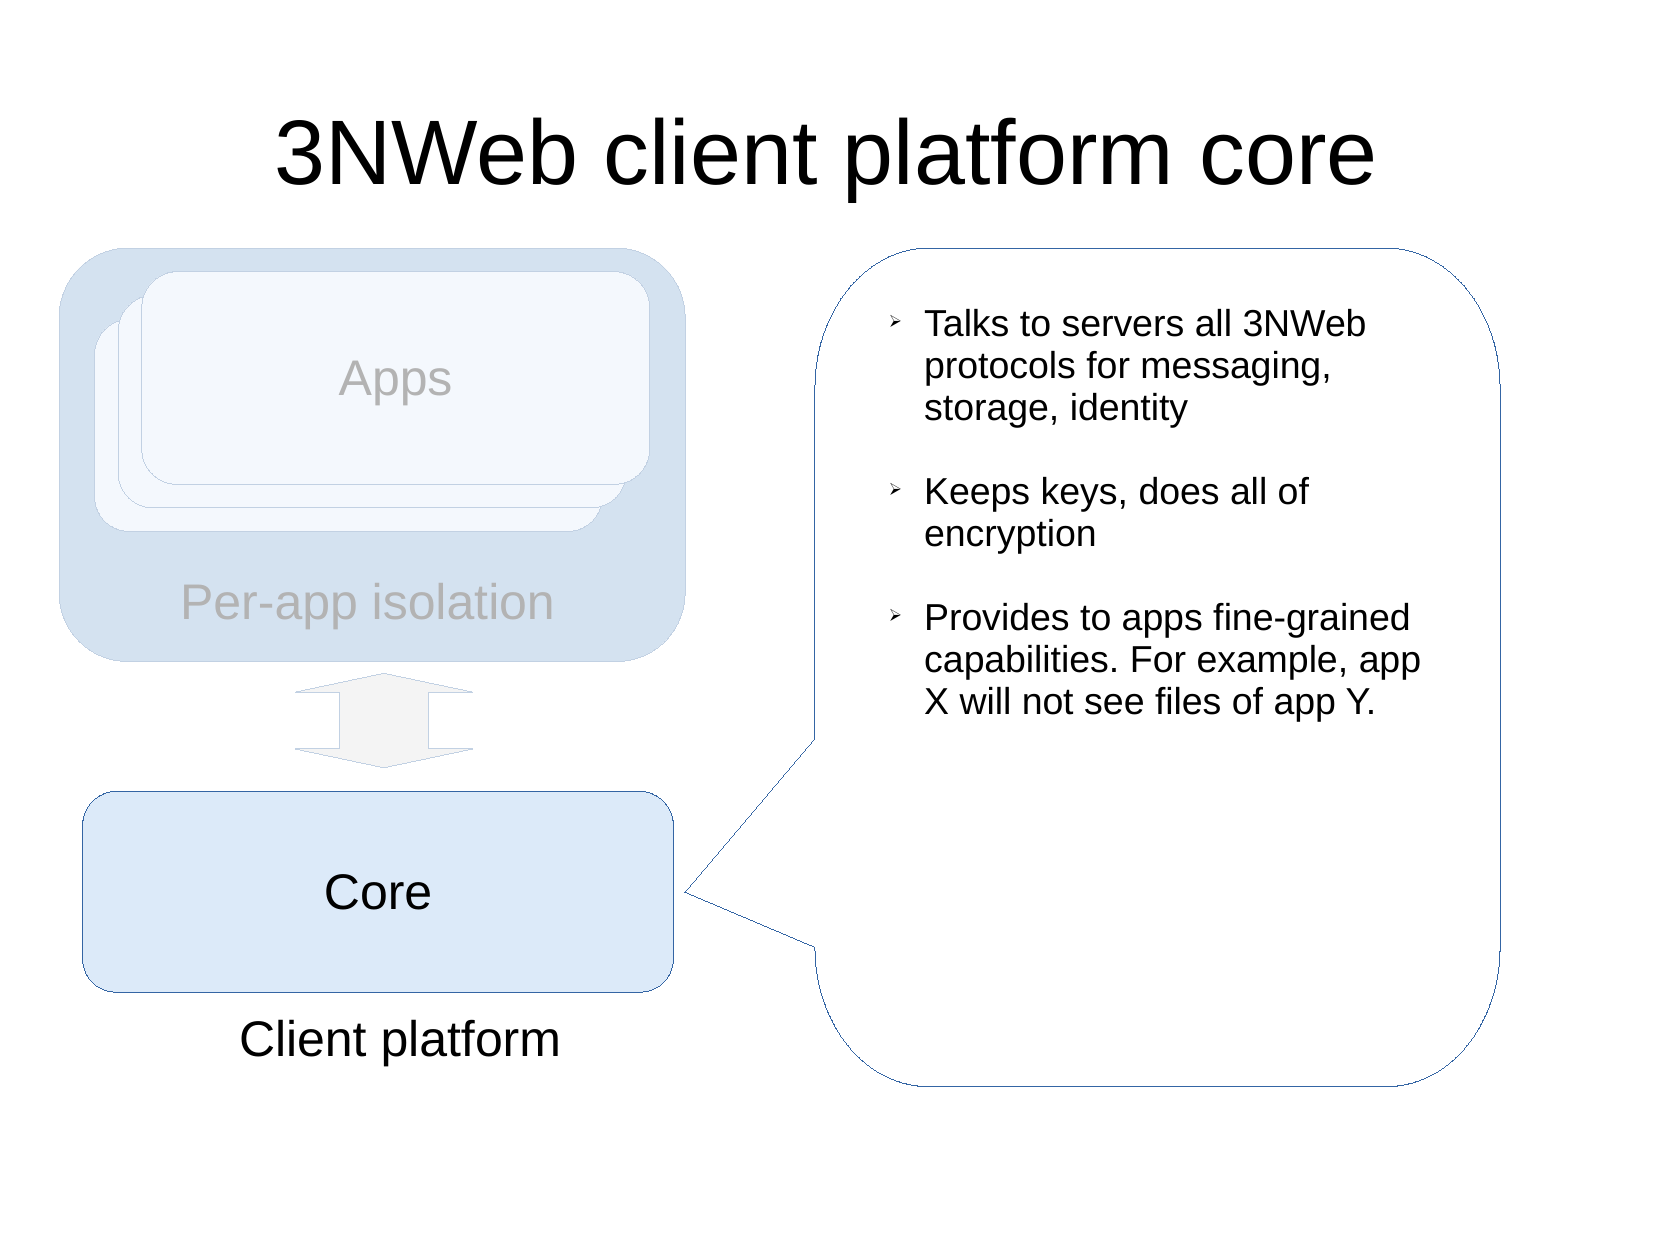

# 3NWeb client platform core
Apps
Apps
Talks to servers all 3NWeb protocols for messaging, storage, identity
Keeps keys, does all of encryption
Provides to apps fine-grained capabilities. For example, app X will not see files of app Y.
Apps
Per-app isolation
Core
Client platform